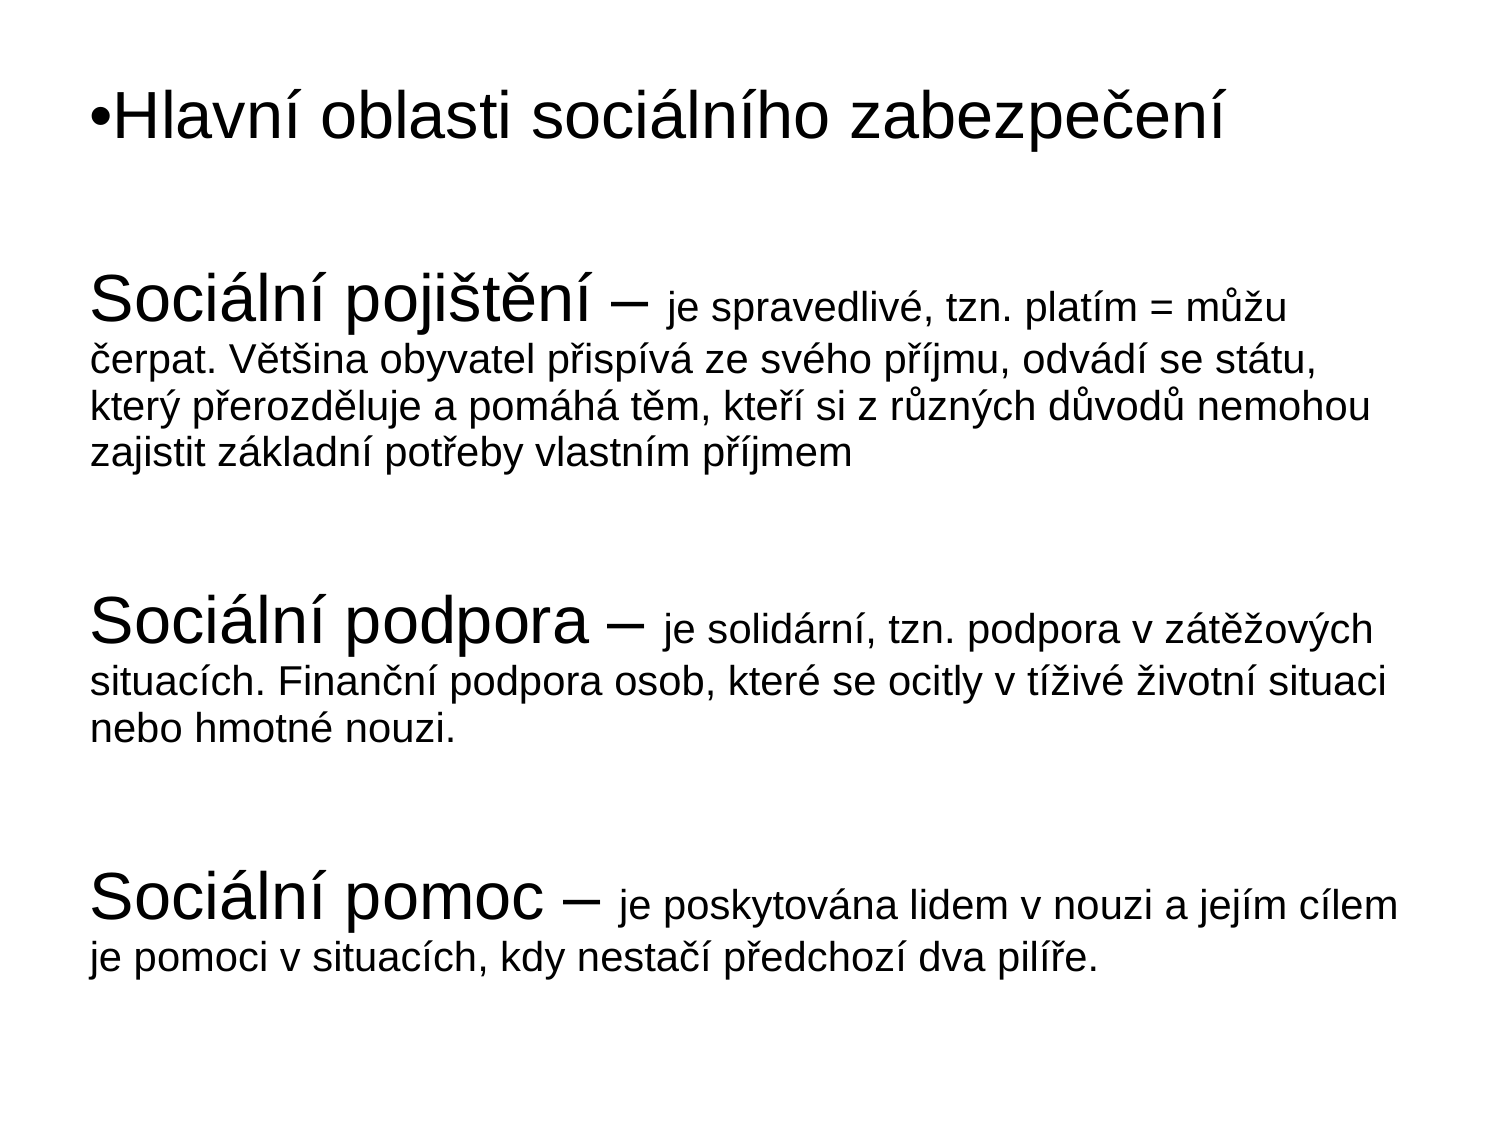

Hlavní oblasti sociálního zabezpečení
Sociální pojištění – je spravedlivé, tzn. platím = můžu čerpat. Většina obyvatel přispívá ze svého příjmu, odvádí se státu, který přerozděluje a pomáhá těm, kteří si z různých důvodů nemohou zajistit základní potřeby vlastním příjmem
Sociální podpora – je solidární, tzn. podpora v zátěžových situacích. Finanční podpora osob, které se ocitly v tíživé životní situaci nebo hmotné nouzi.
Sociální pomoc – je poskytována lidem v nouzi a jejím cílem je pomoci v situacích, kdy nestačí předchozí dva pilíře.